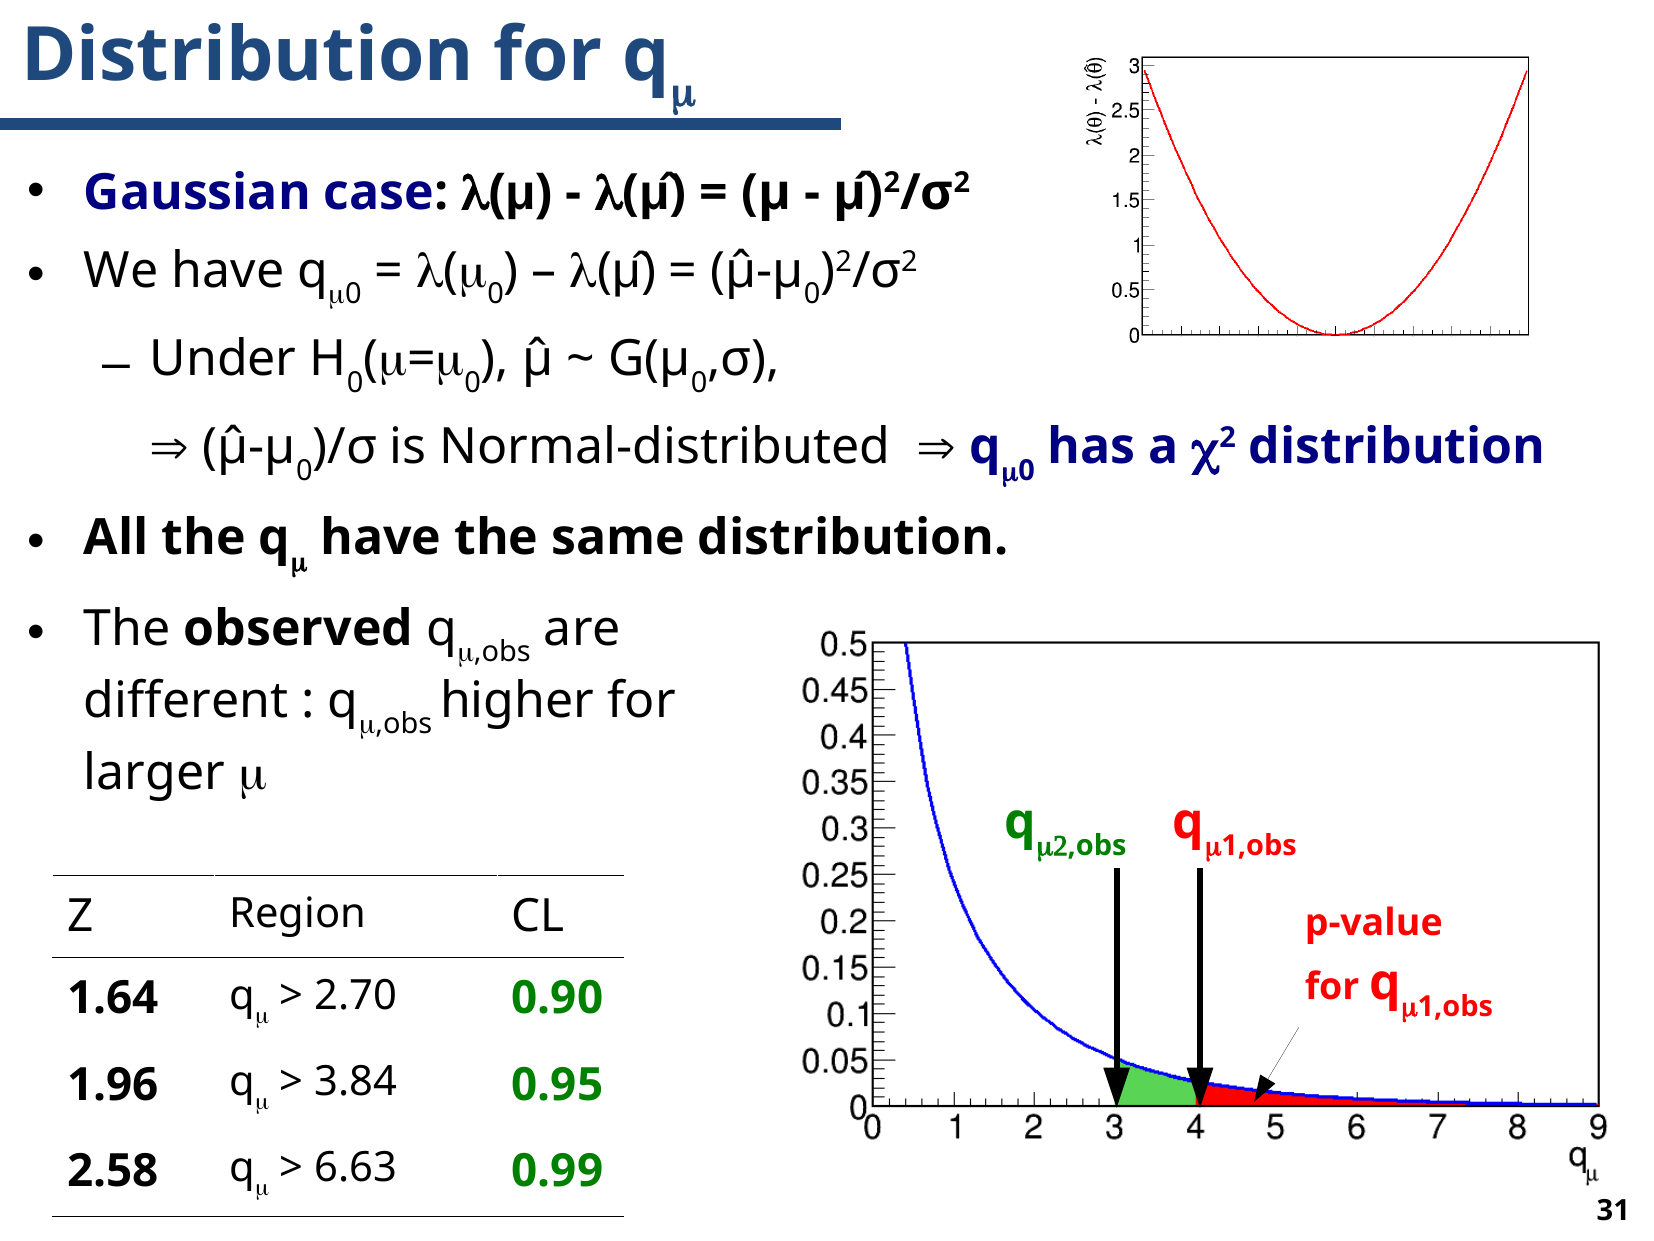

# Distribution for qm
Gaussian case: l(μ) - l(μ̂) = (μ - μ̂)2/σ2
We have qm0 = l(m0) – l(μ̂) = (μ̂-μ0)2/σ2
Under H0(m=m0), μ̂ ~ G(μ0,σ),
Þ (μ̂-μ0)/σ is Normal-distributed Þ qm0 has a c2 distribution
All the qm have the same distribution.
The observed qm,obs are
different : qm,obs higher for
larger m
qm2,obs
qm1,obs
| Z | Region | CL |
| --- | --- | --- |
| 1.64 | qm > 2.70 | 0.90 |
| 1.96 | qm > 3.84 | 0.95 |
| 2.58 | qm > 6.63 | 0.99 |
p-value for qm1,obs
31